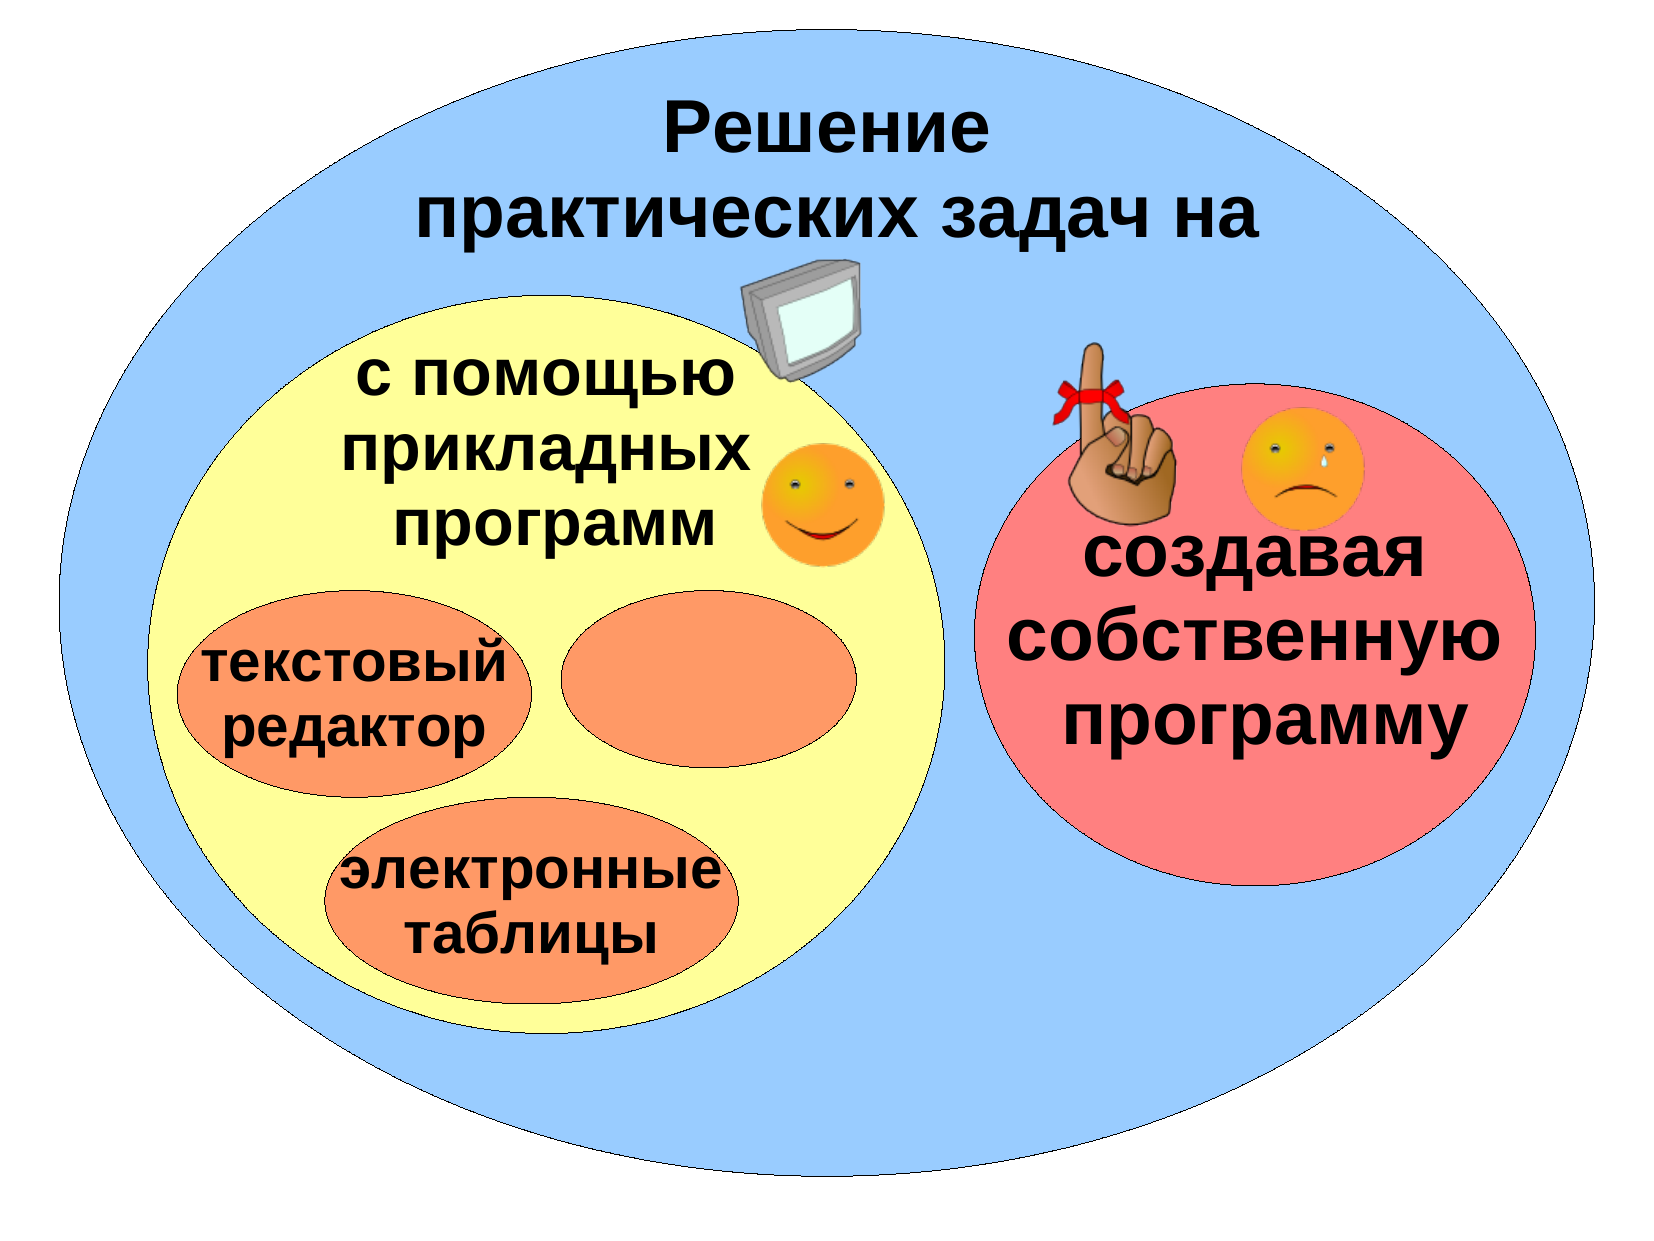

Решение
 практических задач на
с помощью
прикладных
 программ
создавая
собственную
 программу
текстовый
редактор
электронные
таблицы